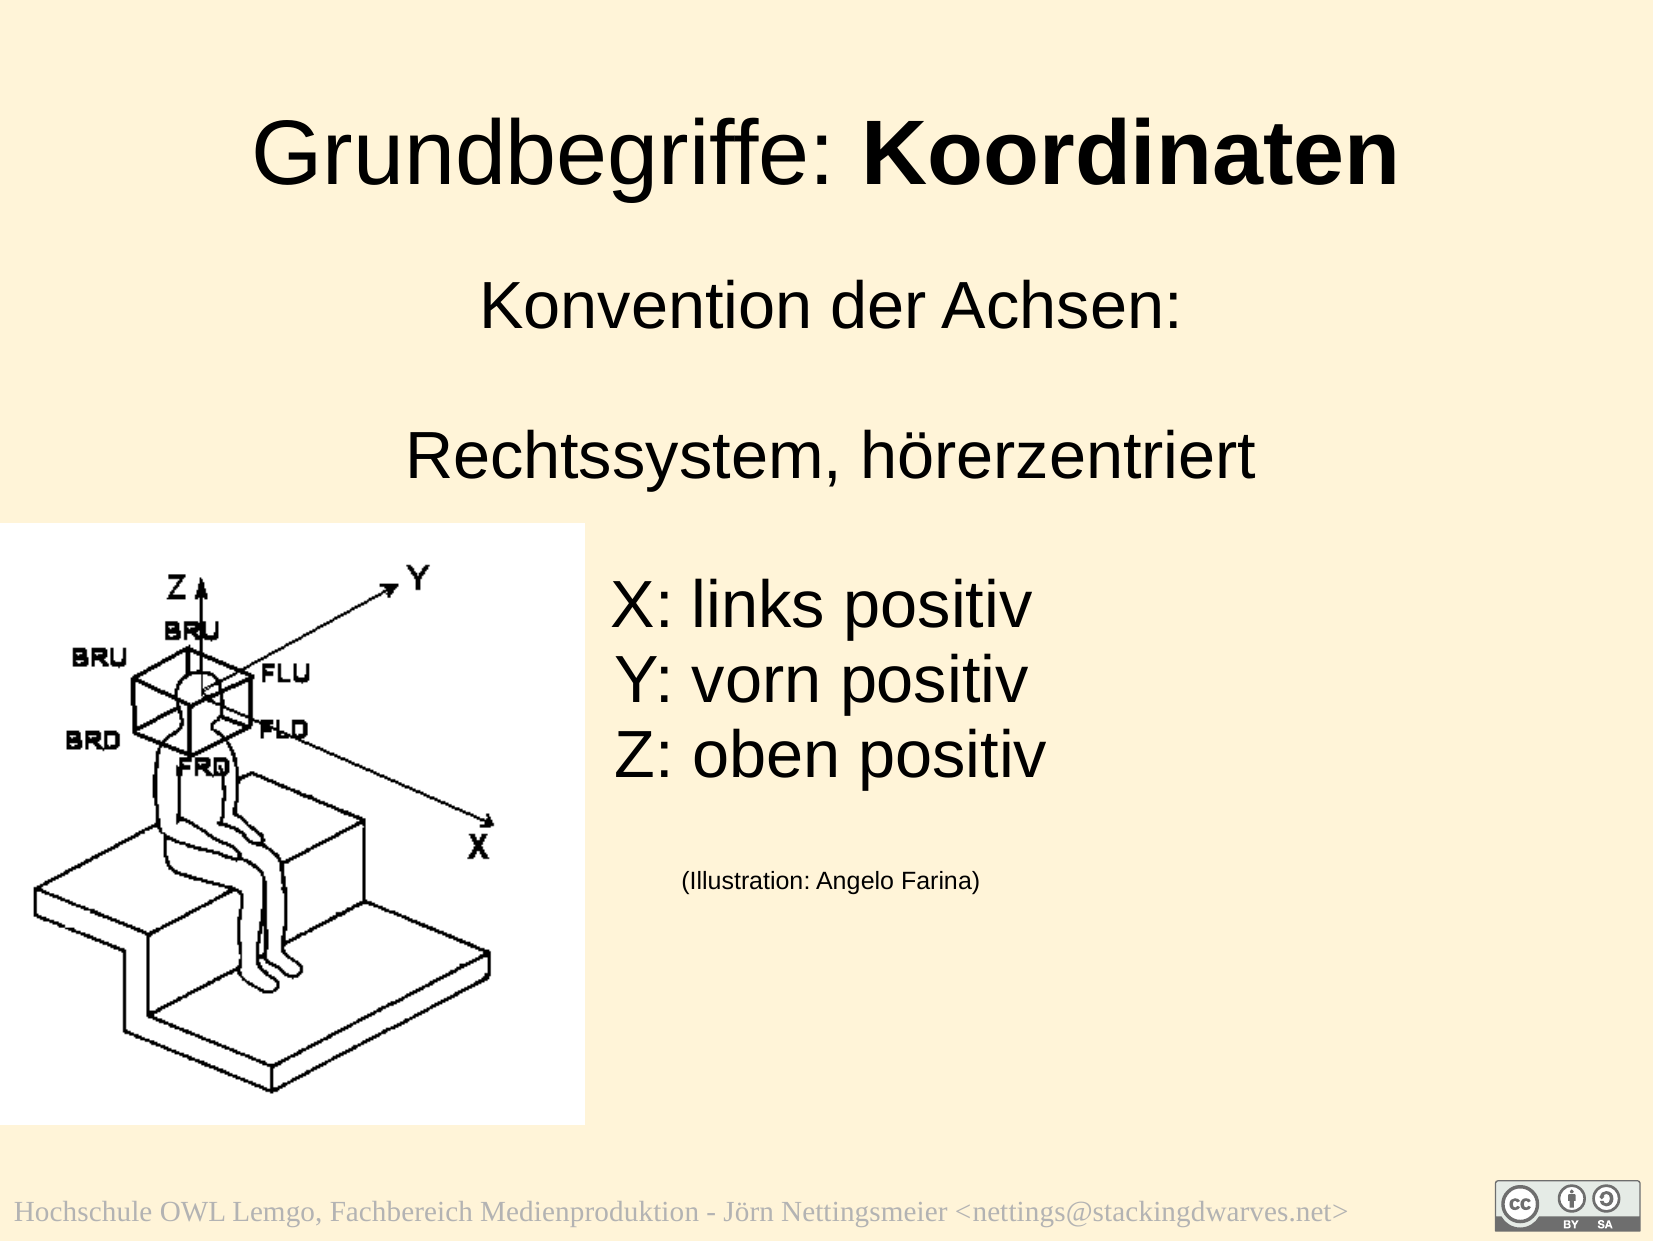

# Grundbegriffe: Koordinaten
Konvention der Achsen:
Rechtssystem, hörerzentriert
X: links positiv
Y: vorn positiv
Z: oben positiv
(Illustration: Angelo Farina)